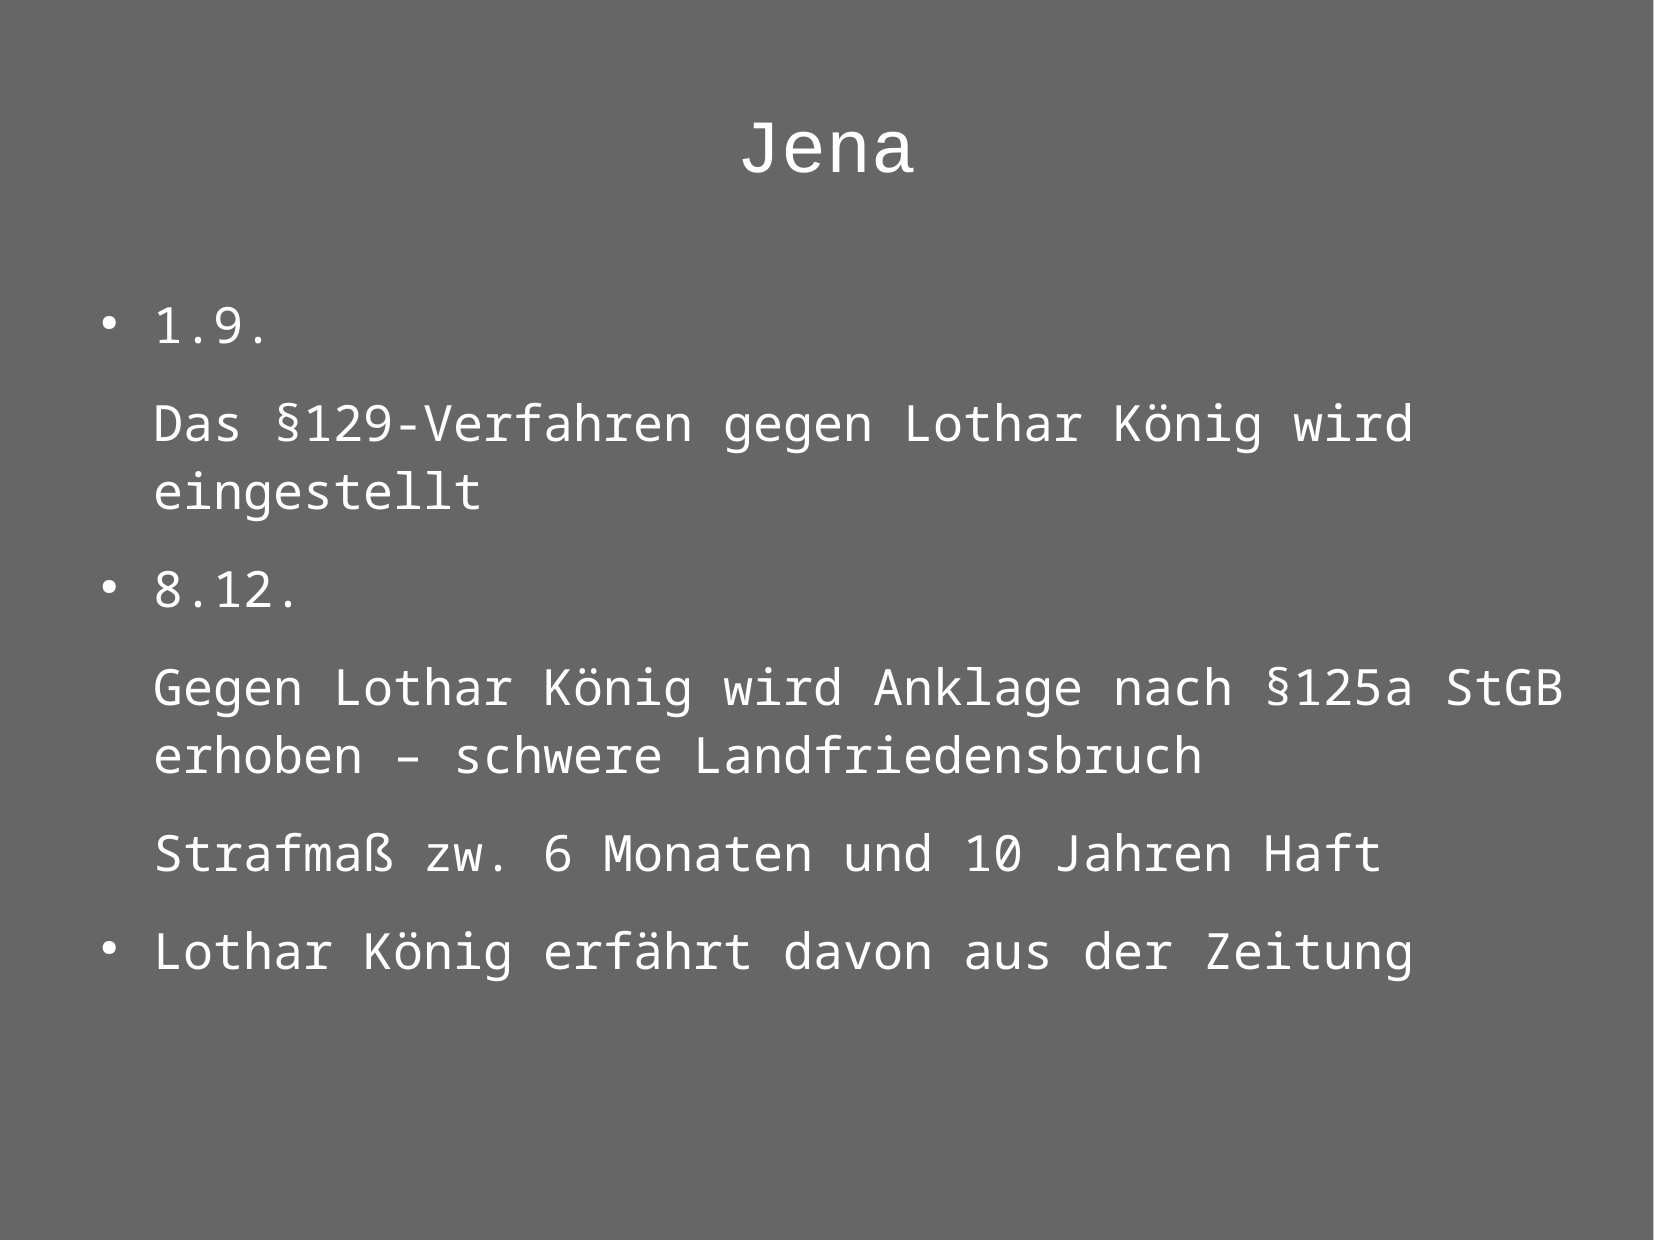

# Jena
1.9.
Das §129-Verfahren gegen Lothar König wird eingestellt
8.12.
Gegen Lothar König wird Anklage nach §125a StGB erhoben – schwere Landfriedensbruch
Strafmaß zw. 6 Monaten und 10 Jahren Haft
Lothar König erfährt davon aus der Zeitung